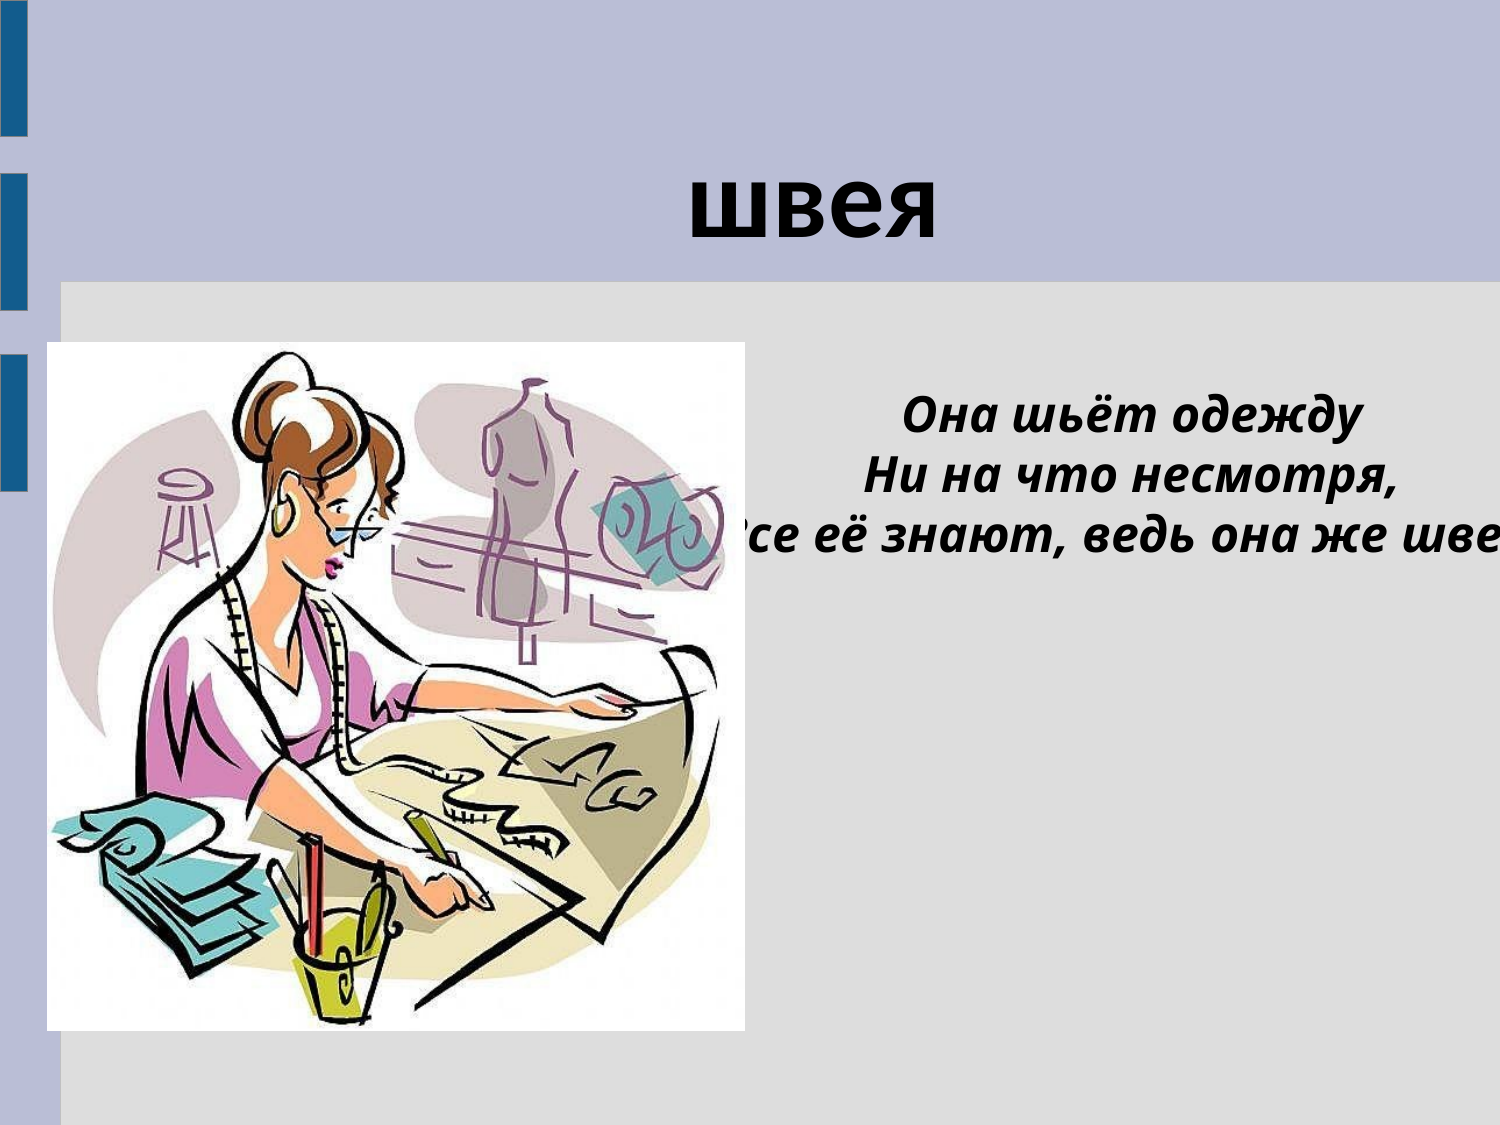

швея
# Она шьёт одежду Ни на что несмотря,  Все её знают, ведь она же швея.